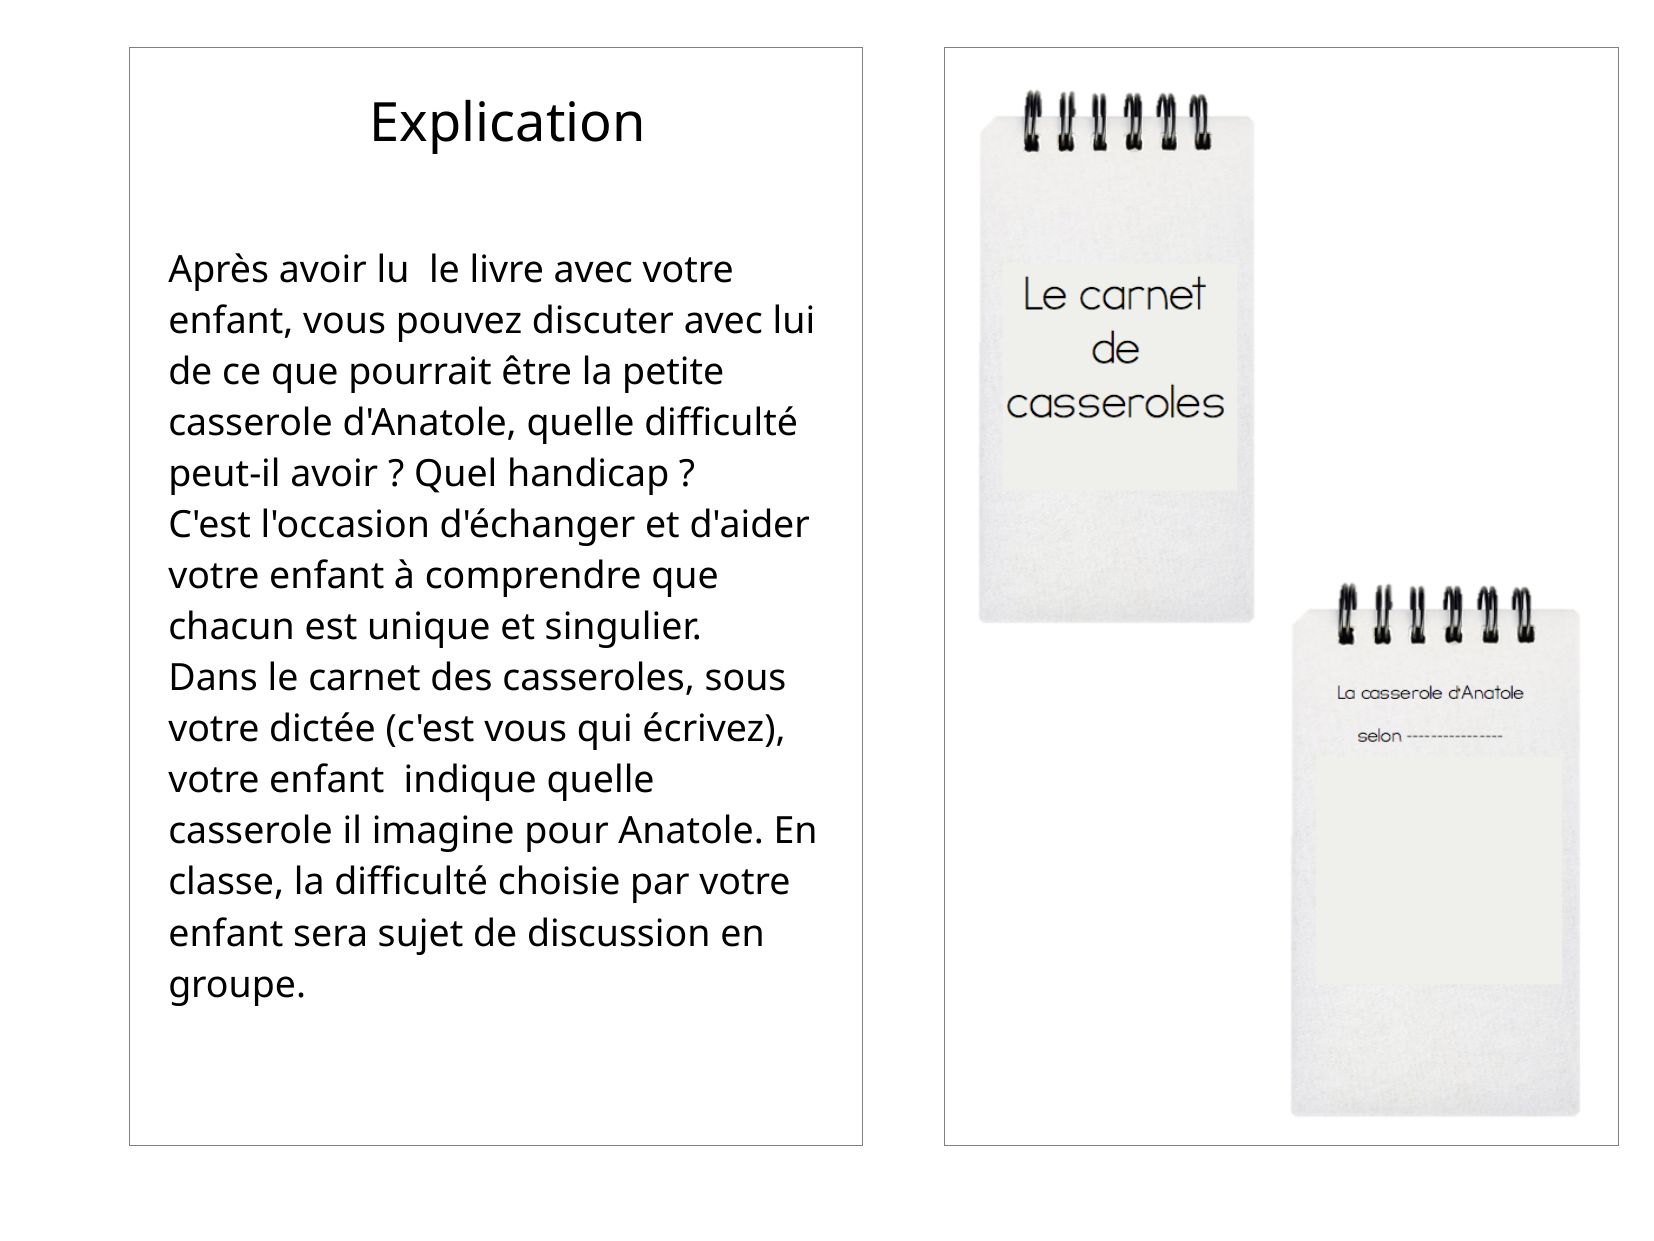

Explication
Après avoir lu le livre avec votre enfant, vous pouvez discuter avec lui de ce que pourrait être la petite casserole d'Anatole, quelle difficulté peut-il avoir ? Quel handicap ?
C'est l'occasion d'échanger et d'aider votre enfant à comprendre que chacun est unique et singulier.
Dans le carnet des casseroles, sous votre dictée (c'est vous qui écrivez), votre enfant indique quelle casserole il imagine pour Anatole. En classe, la difficulté choisie par votre enfant sera sujet de discussion en groupe.